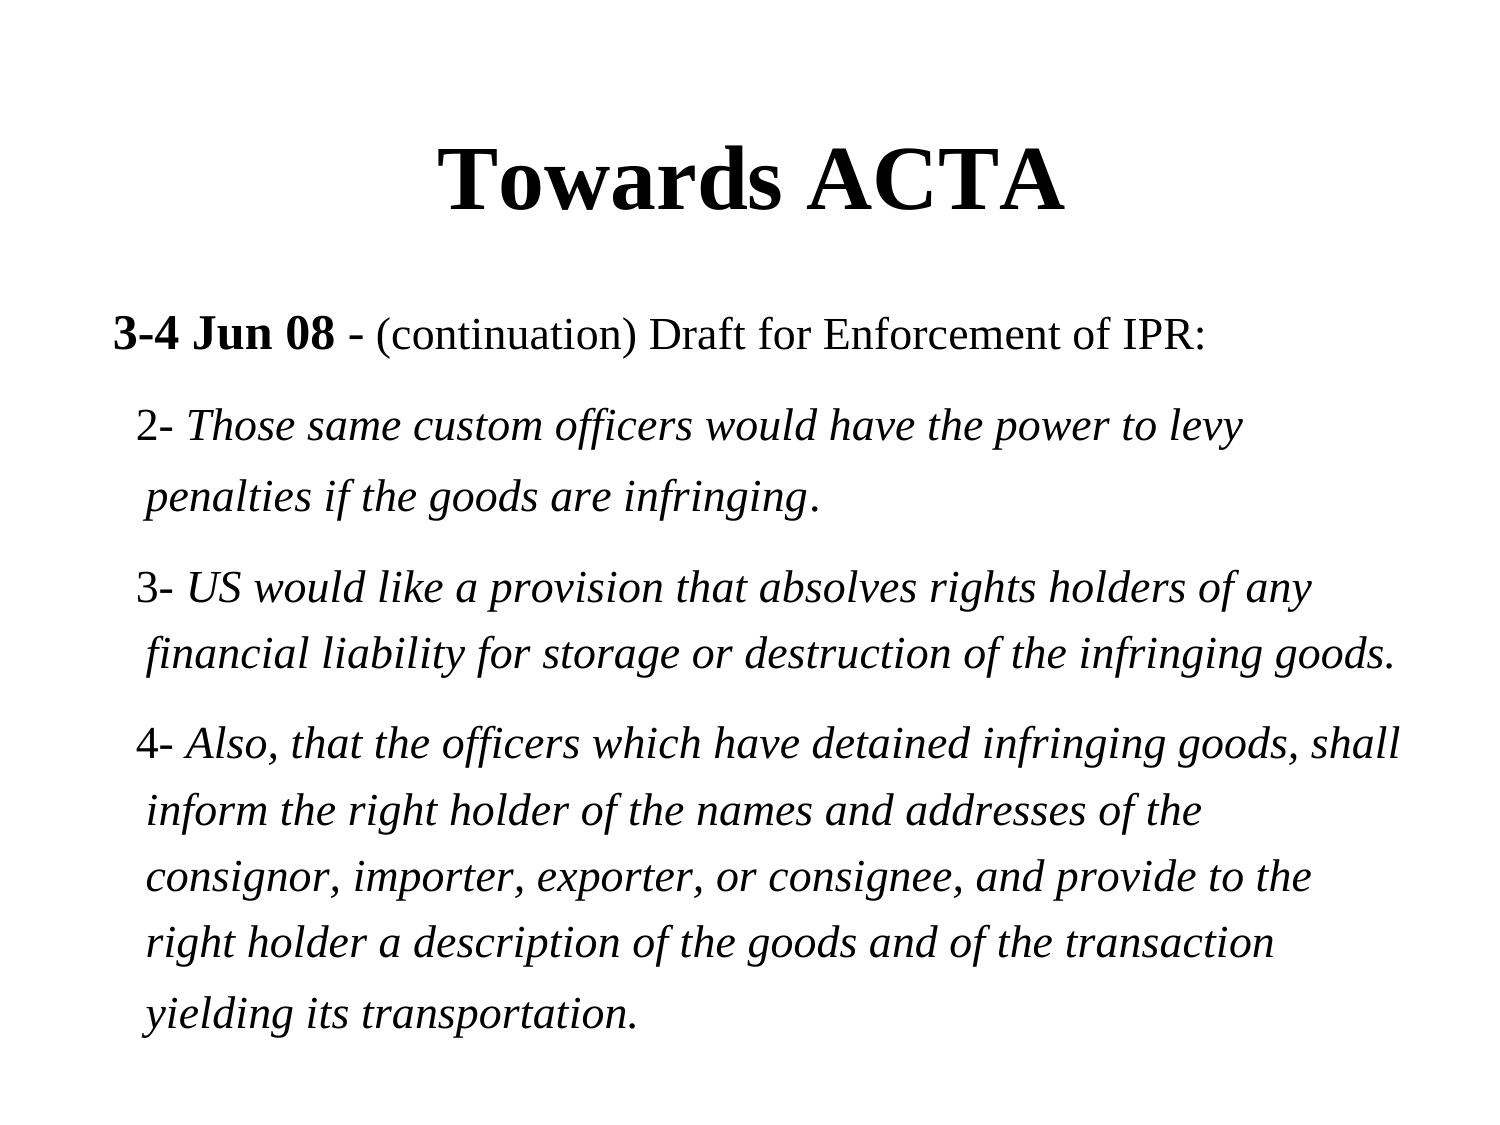

# Towards ACTA
 3-4 Jun 08 - (continuation) Draft for Enforcement of IPR:
 2- Those same custom officers would have the power to levy penalties if the goods are infringing.
 3- US would like a provision that absolves rights holders of any financial liability for storage or destruction of the infringing goods.
 4- Also, that the officers which have detained infringing goods, shall inform the right holder of the names and addresses of the consignor, importer, exporter, or consignee, and provide to the right holder a description of the goods and of the transaction yielding its transportation.